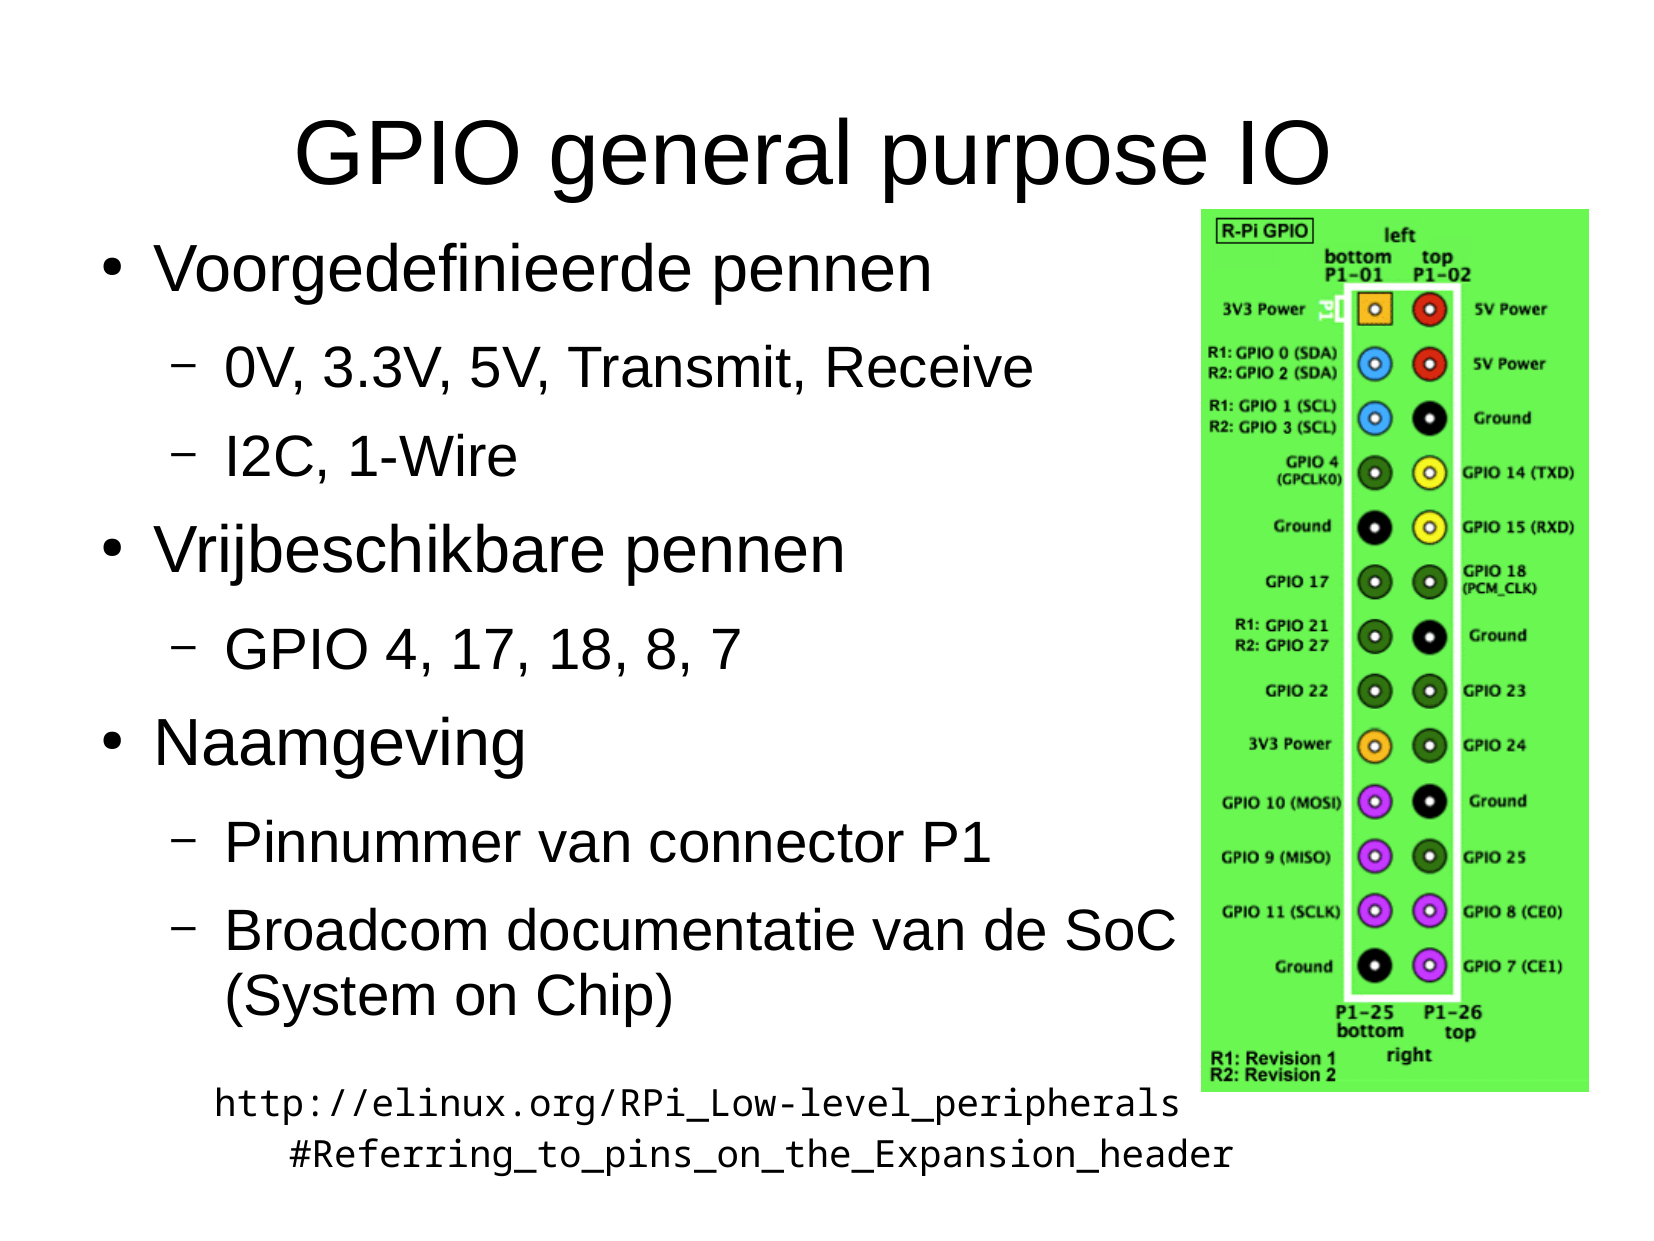

# GPIO general purpose IO
Voorgedefinieerde pennen
0V, 3.3V, 5V, Transmit, Receive
I2C, 1-Wire
Vrijbeschikbare pennen
GPIO 4, 17, 18, 8, 7
Naamgeving
Pinnummer van connector P1
Broadcom documentatie van de SoC (System on Chip)
http://elinux.org/RPi_Low-level_peripherals
	#Referring_to_pins_on_the_Expansion_header